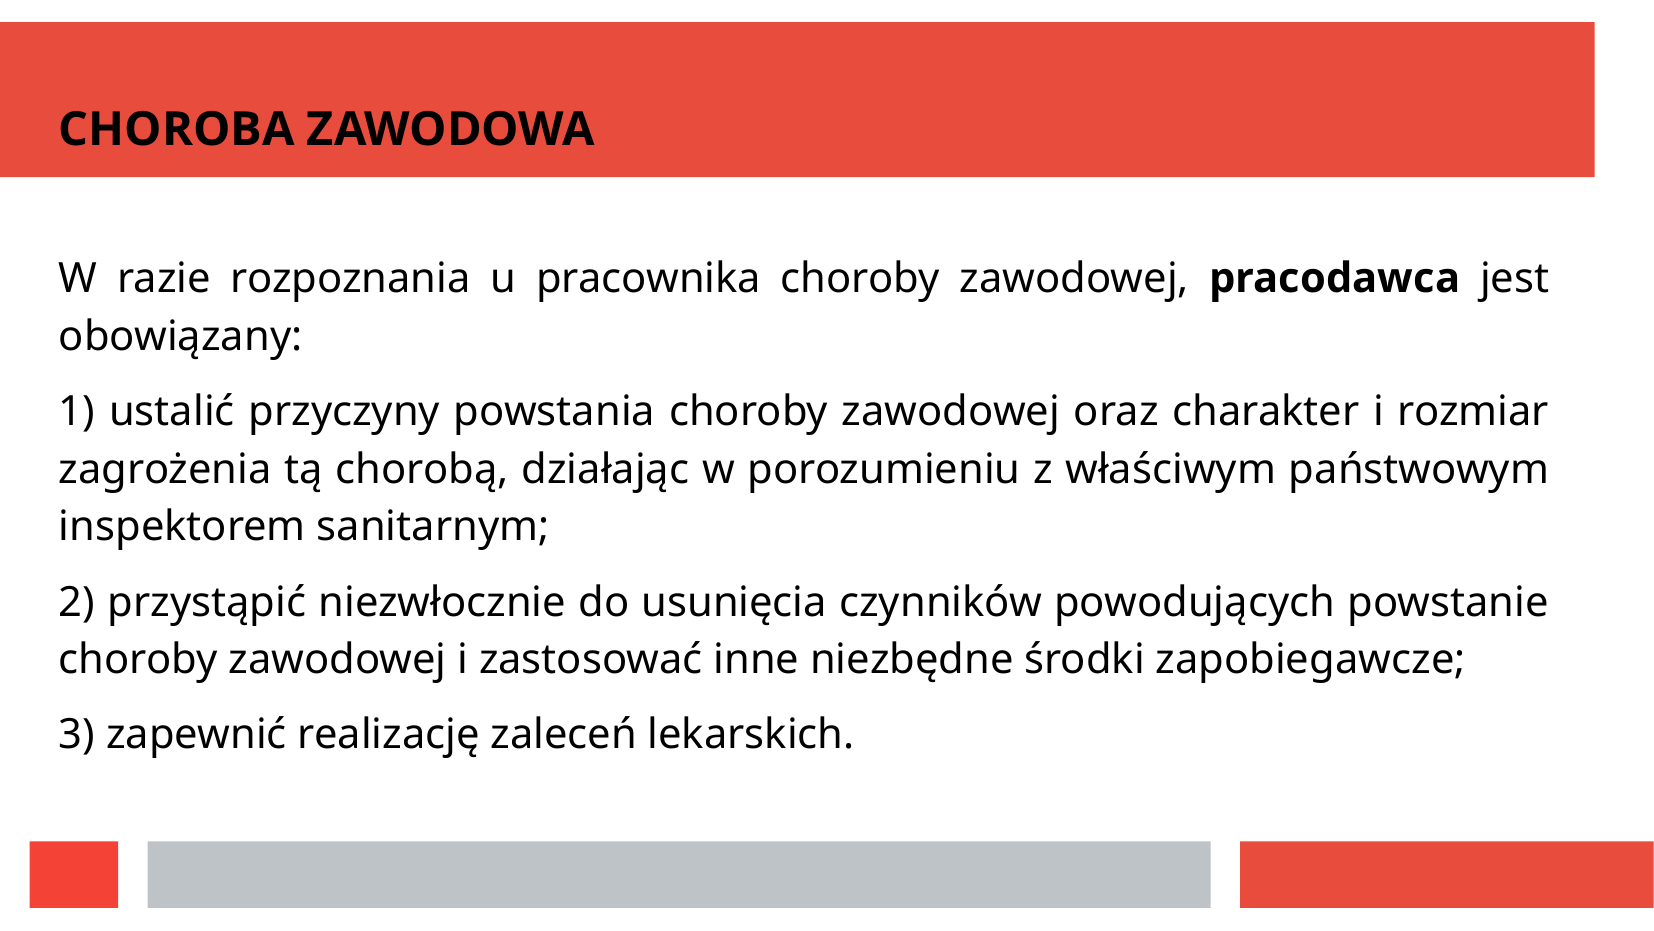

# CHOROBA ZAWODOWA
W razie rozpoznania u pracownika choroby zawodowej, pracodawca jest obowiązany:
1) ustalić przyczyny powstania choroby zawodowej oraz charakter i rozmiar zagrożenia tą chorobą, działając w porozumieniu z właściwym państwowym inspektorem sanitarnym;
2) przystąpić niezwłocznie do usunięcia czynników powodujących powstanie choroby zawodowej i zastosować inne niezbędne środki zapobiegawcze;
3) zapewnić realizację zaleceń lekarskich.